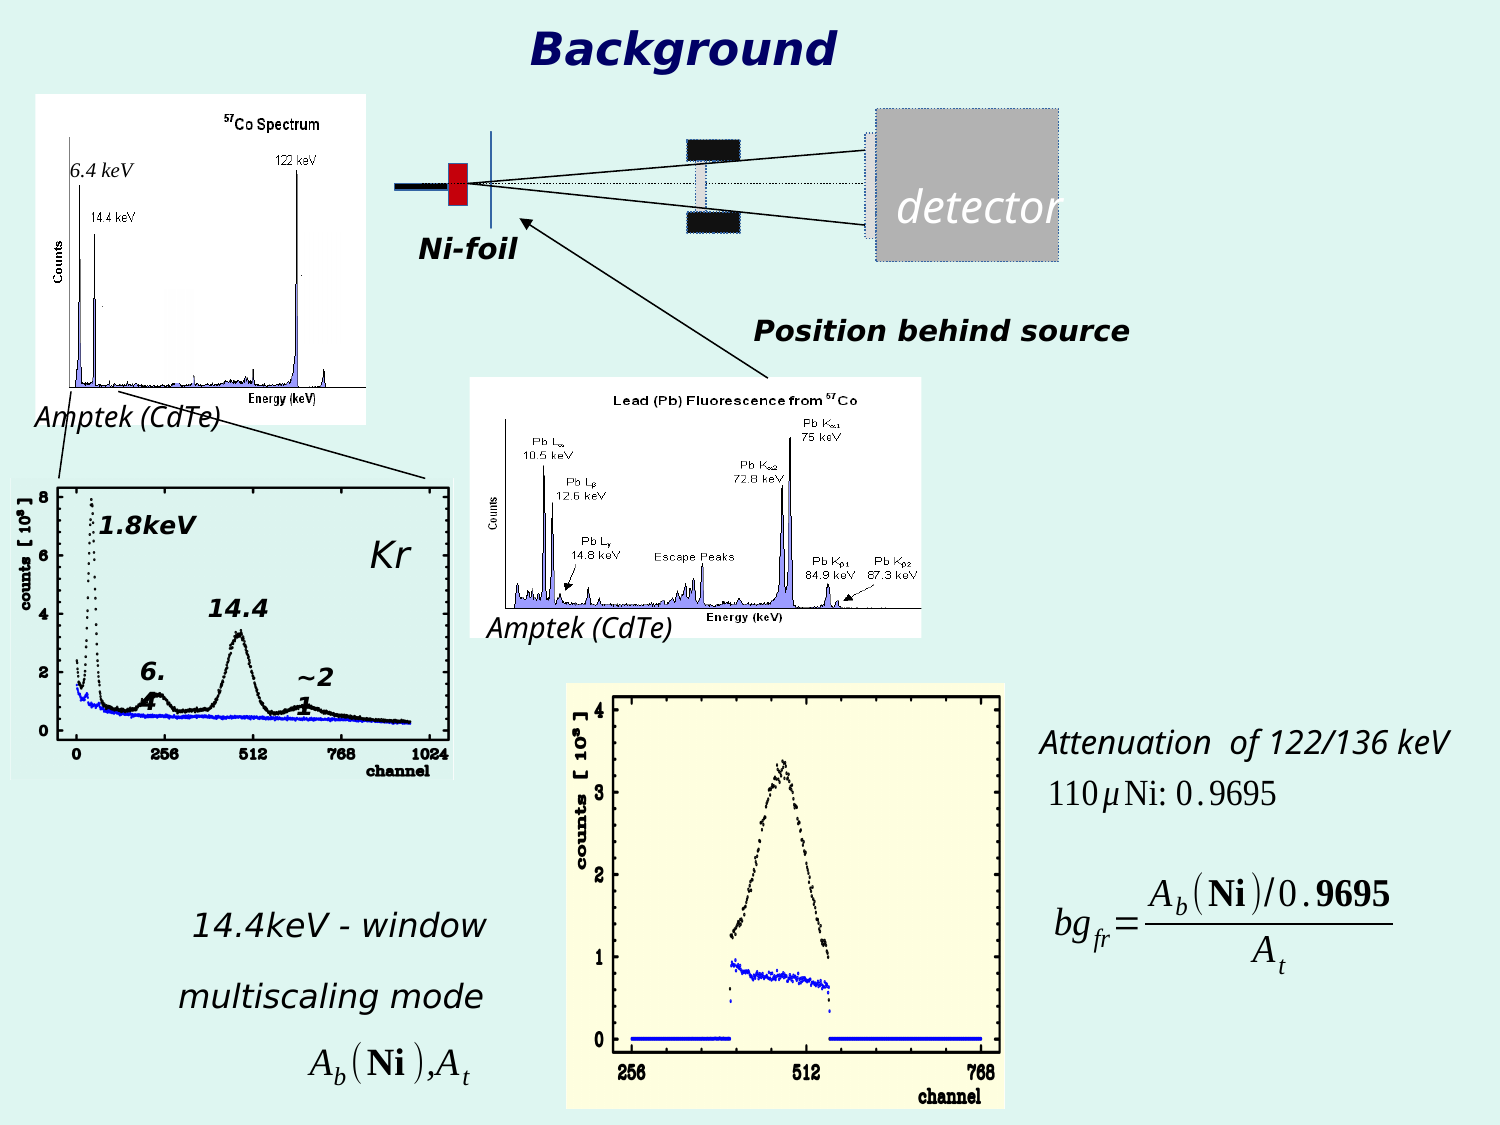

Background
detector
Ni-foil
6.4 keV
Position behind source
Amptek (CdTe)
1.8keV
Kr
14.4
6.4
~21
Amptek (CdTe)
Attenuation of 122/136 keV
14.4keV - window
multiscaling mode